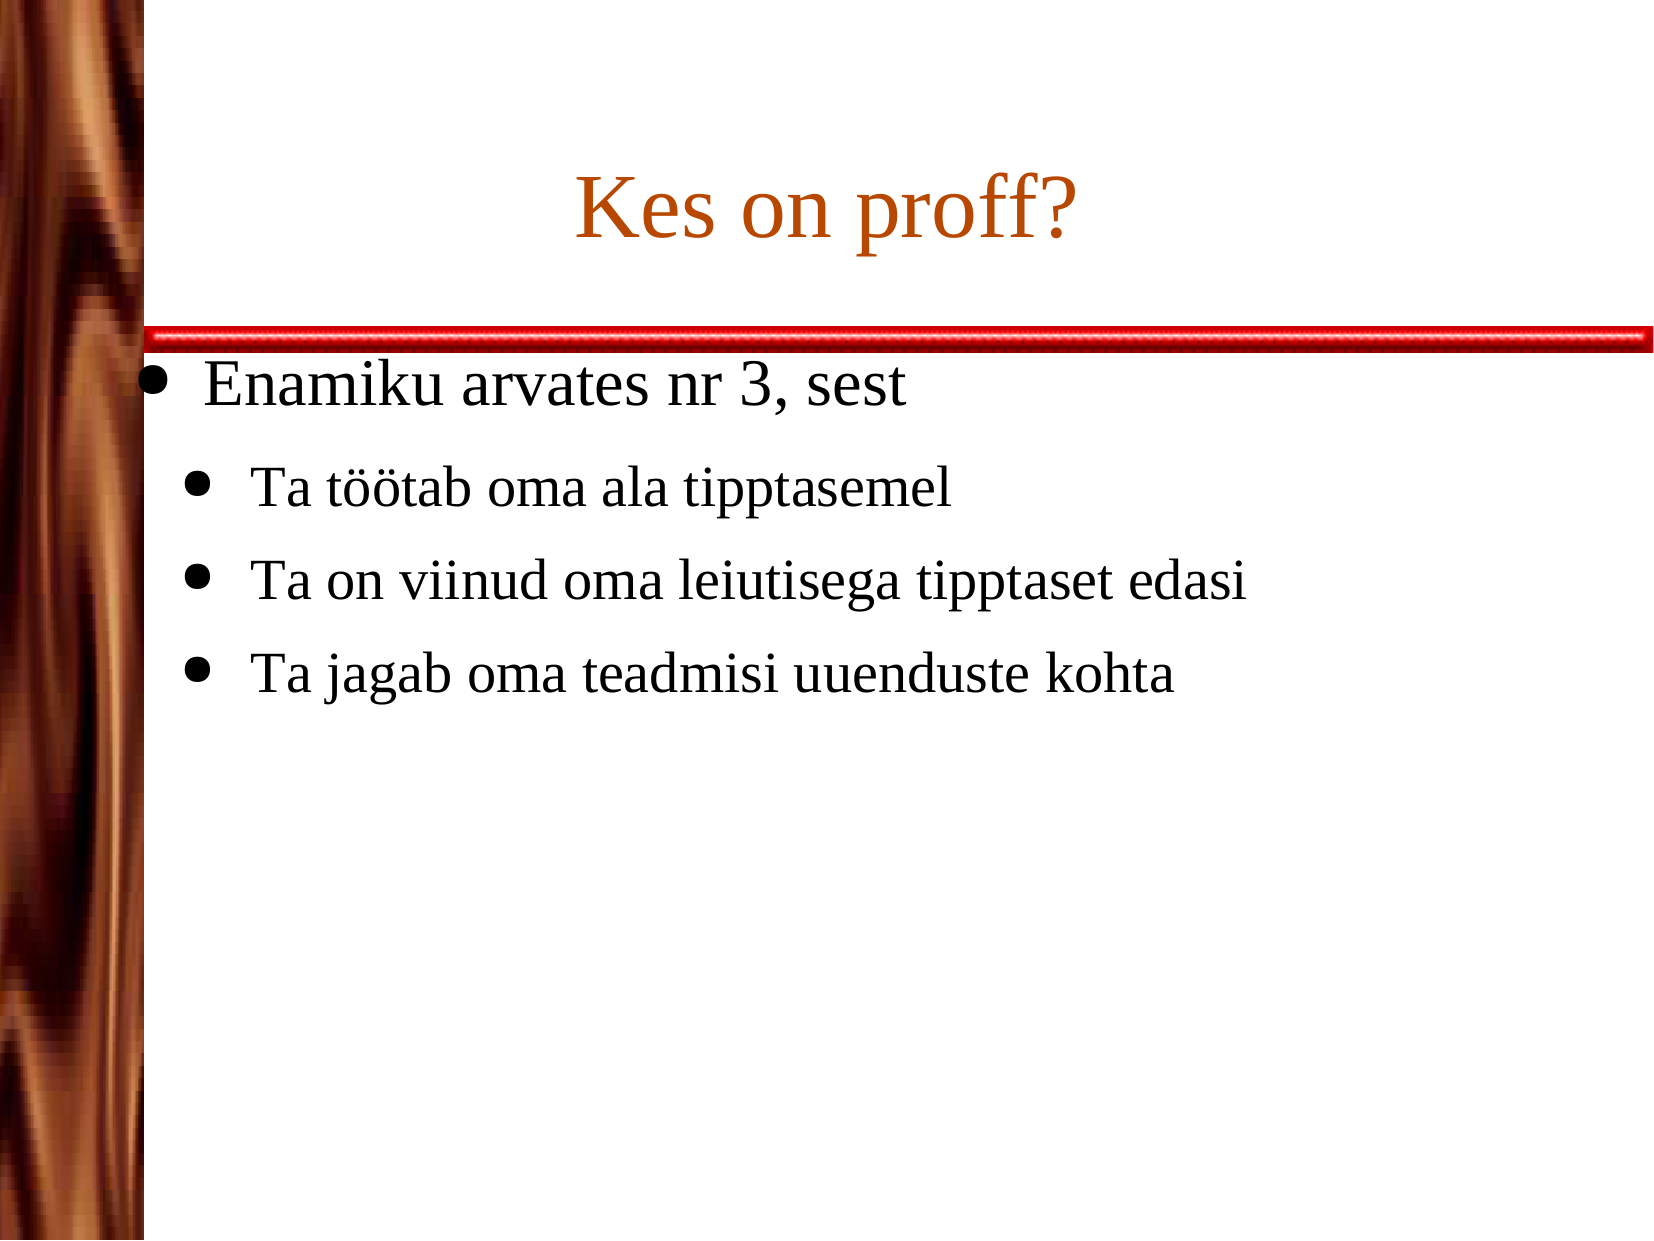

# Kes on proff?
Enamiku arvates nr 3, sest
Ta töötab oma ala tipptasemel
Ta on viinud oma leiutisega tipptaset edasi
Ta jagab oma teadmisi uuenduste kohta